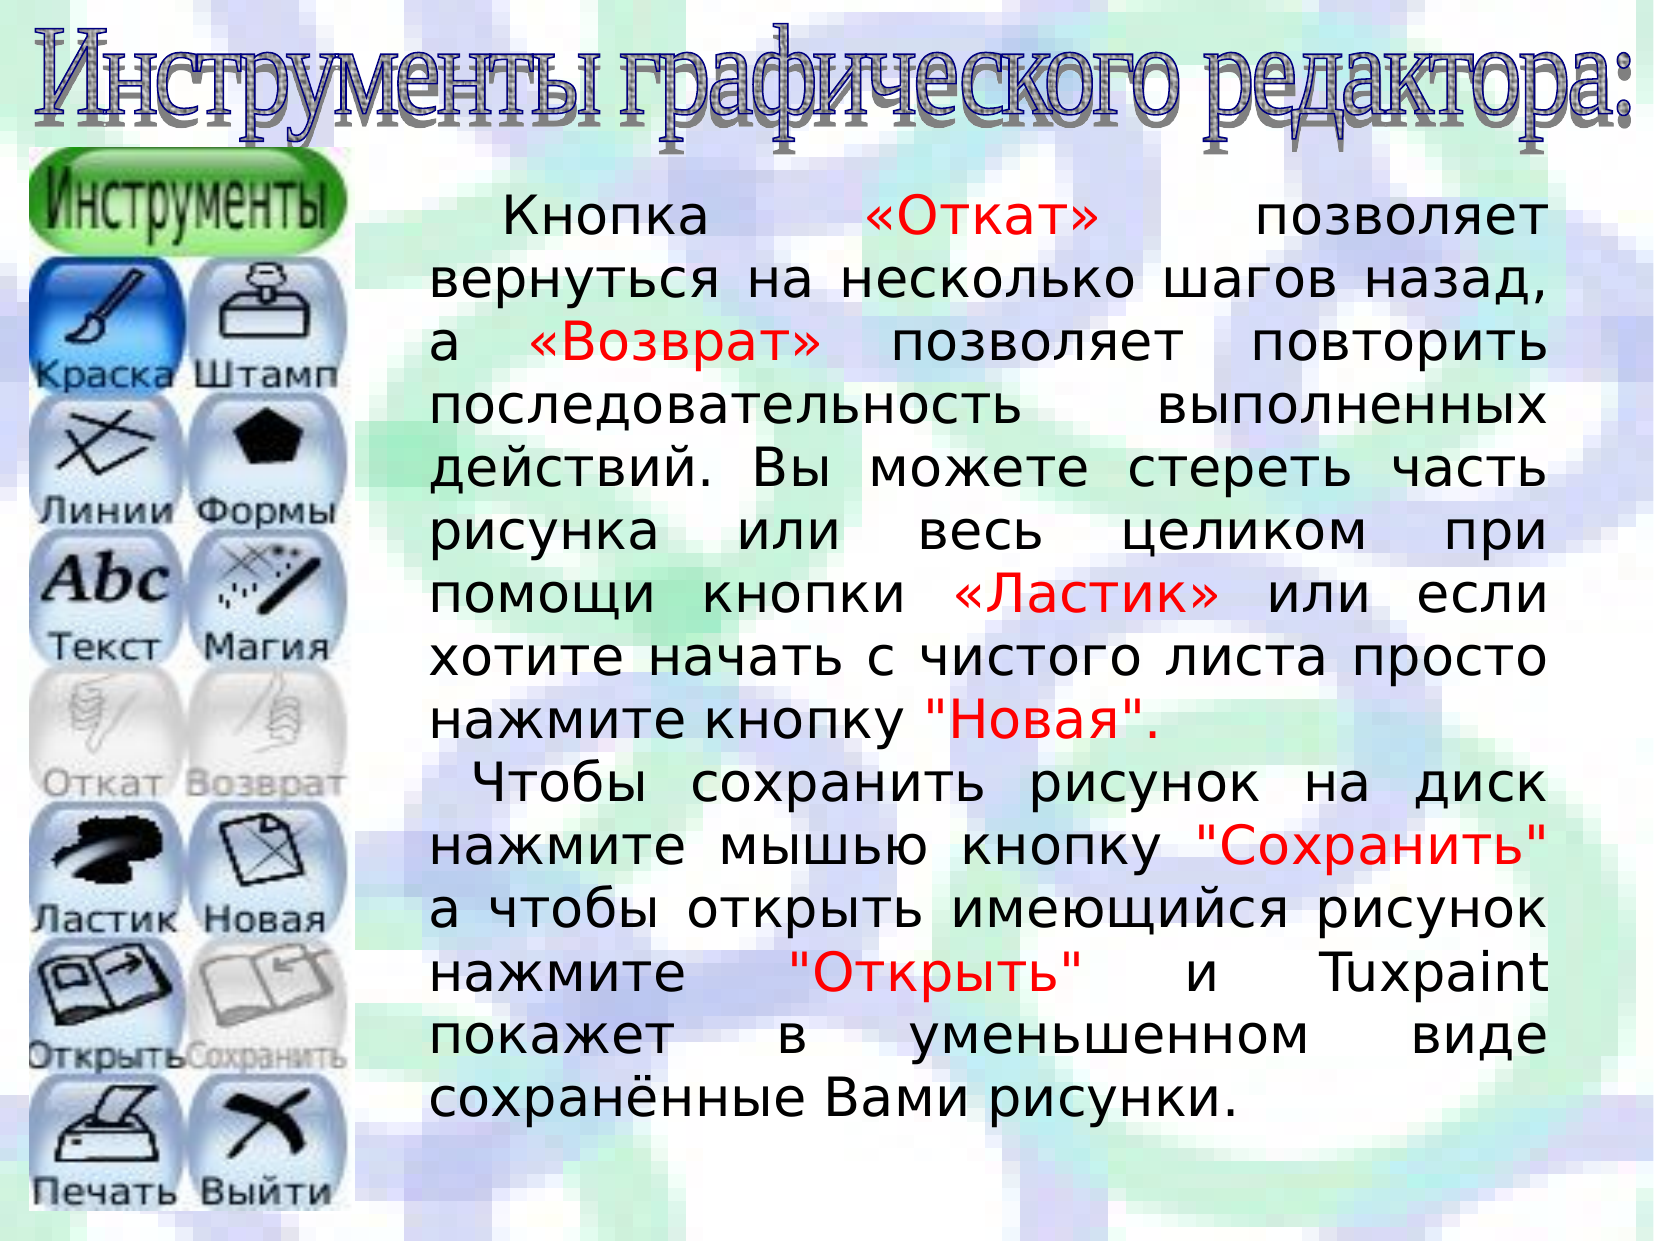

Инструменты графического редактора:
	Кнопка «Откат» позволяет вернуться на несколько шагов назад, а «Возврат» позволяет повторить последовательность выполненных действий. Вы можете стереть часть рисунка или весь целиком при помощи кнопки «Ластик» или если хотите начать с чистого листа просто нажмите кнопку "Новая".
 Чтобы сохранить рисунок на диск нажмите мышью кнопку "Сохранить" а чтобы открыть имеющийся рисунок нажмите "Открыть" и Tuxpaint покажет в уменьшенном виде сохранённые Вами рисунки.